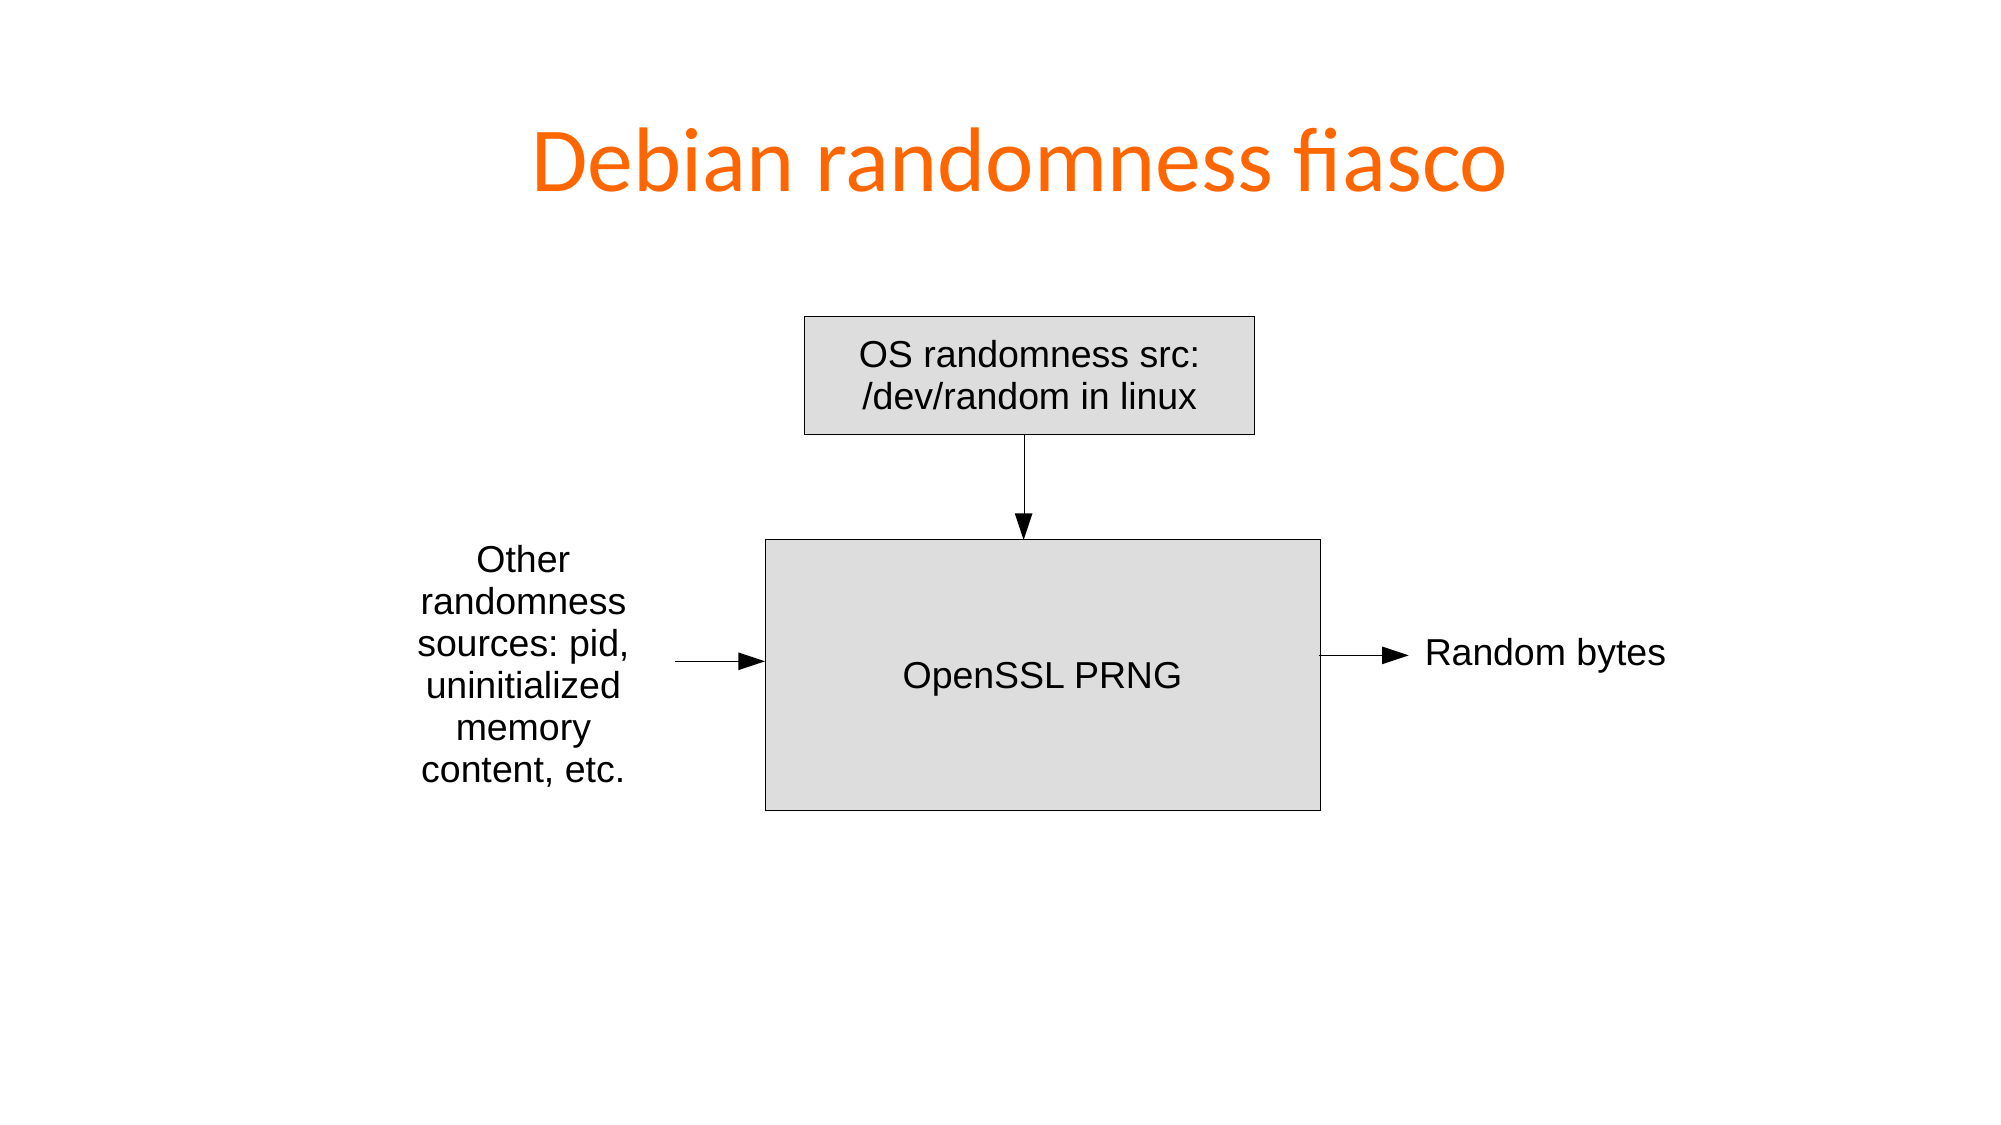

# Debian randomness fiasco
OS randomness src:
/dev/random in linux
Other randomness sources: pid, uninitialized memory content, etc.
OpenSSL PRNG
Random bytes